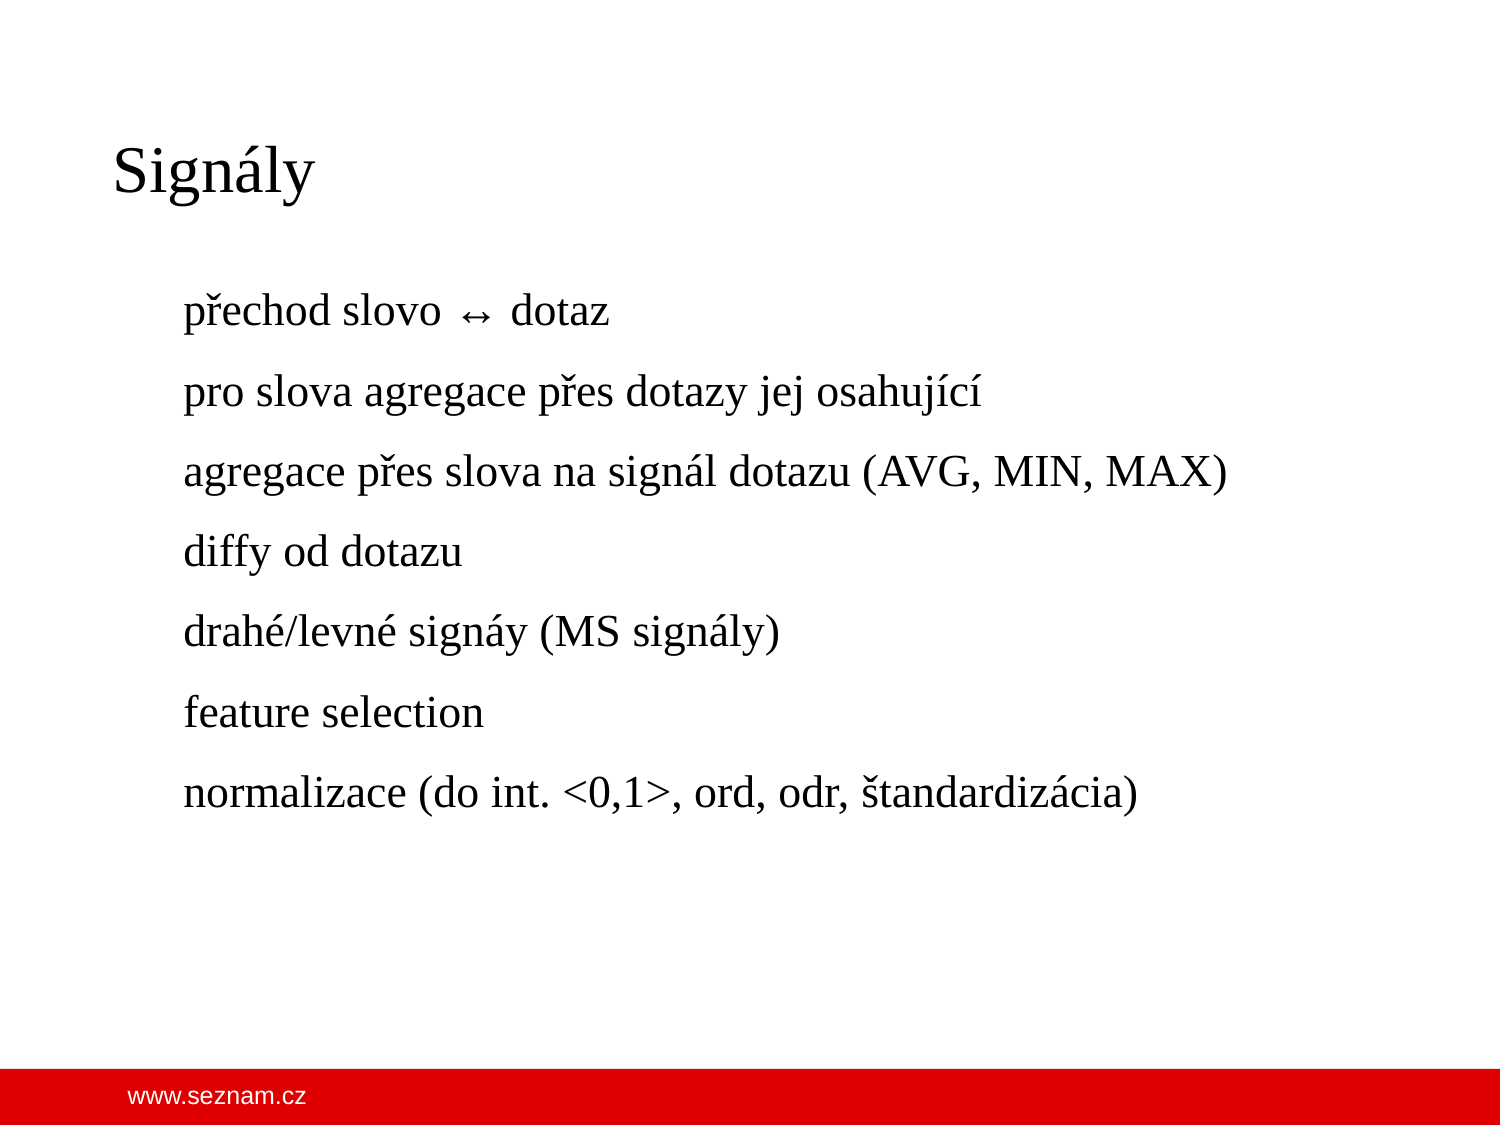

# Signály
přechod slovo ↔ dotaz
pro slova agregace přes dotazy jej osahující
agregace přes slova na signál dotazu (AVG, MIN, MAX)
diffy od dotazu
drahé/levné signáy (MS signály)
feature selection
normalizace (do int. <0,1>, ord, odr, štandardizácia)